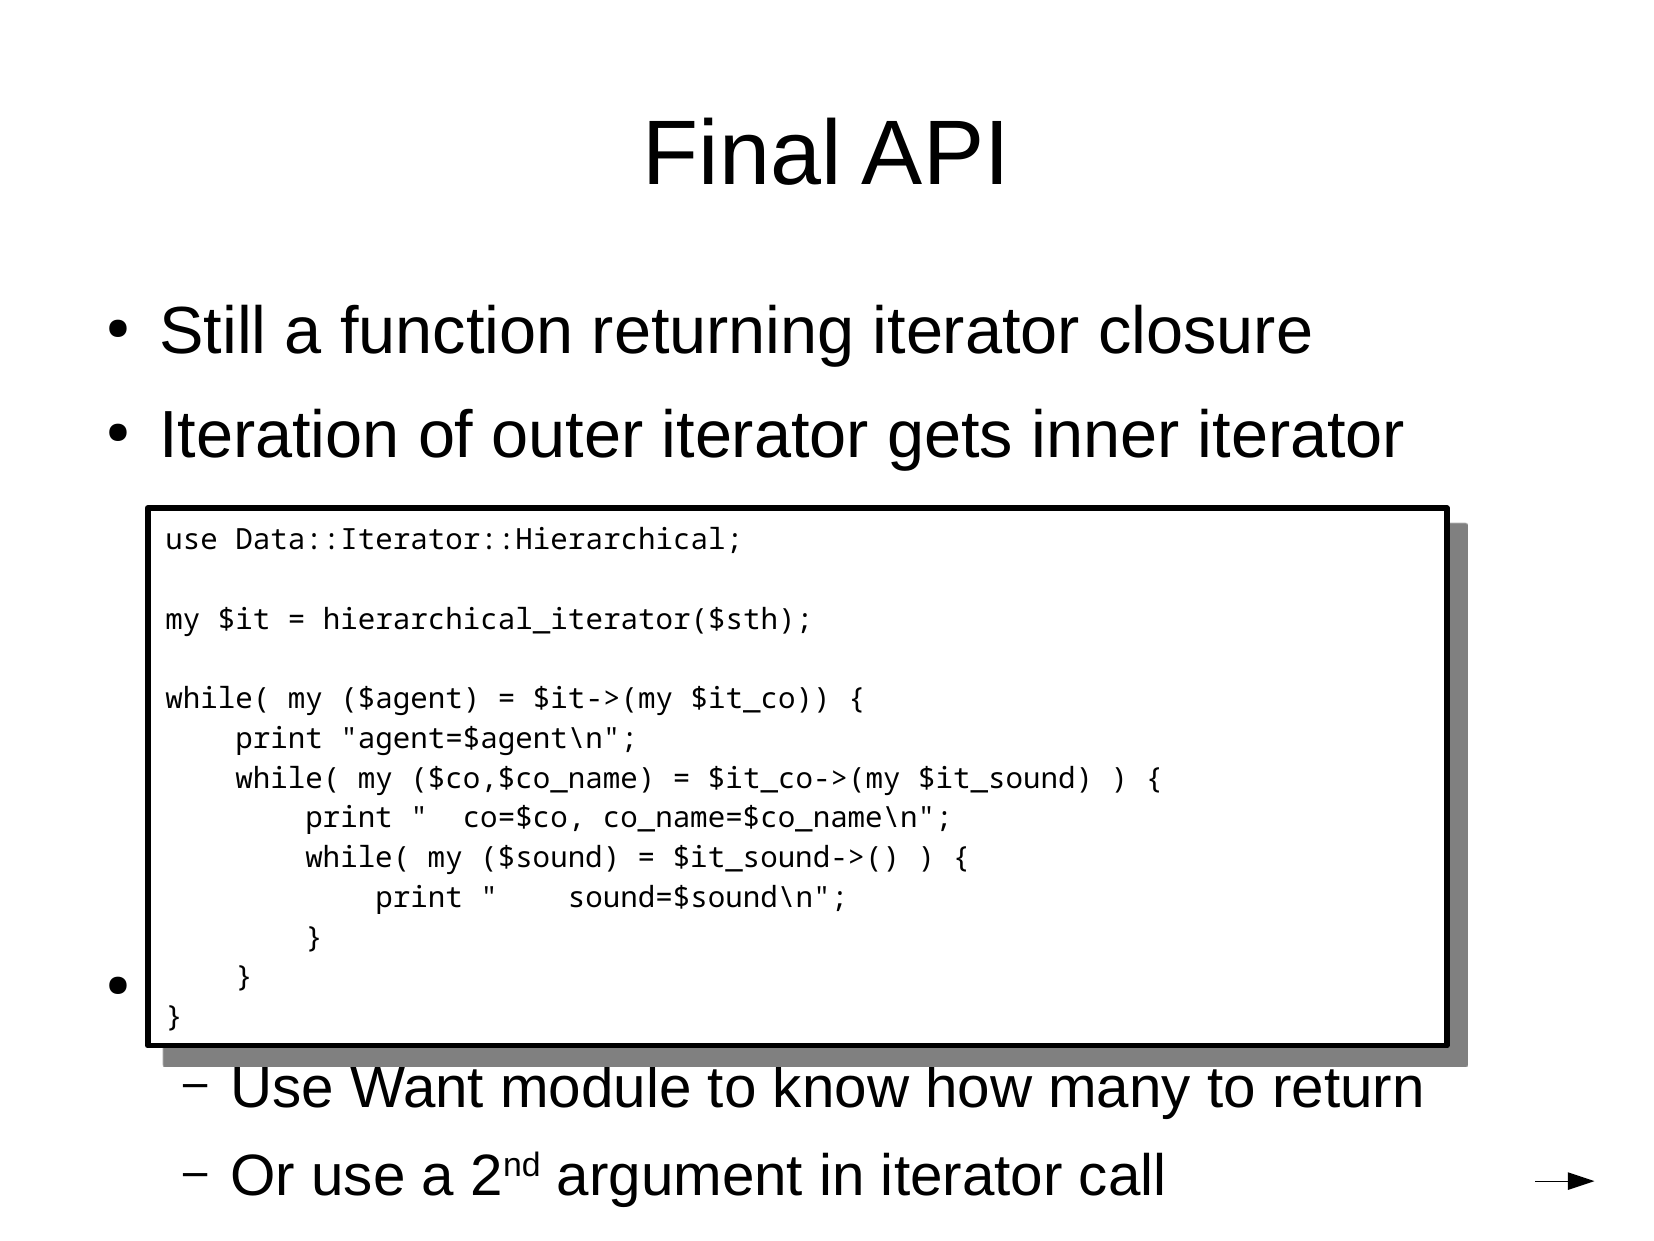

# Final API
Still a function returning iterator closure
Iteration of outer iterator gets inner iterator
Too good to be true?
Use Want module to know how many to return
Or use a 2nd argument in iterator call
use Data::Iterator::Hierarchical;
my $it = hierarchical_iterator($sth);
while( my ($agent) = $it->(my $it_co)) {
 print "agent=$agent\n";
 while( my ($co,$co_name) = $it_co->(my $it_sound) ) {
 print " co=$co, co_name=$co_name\n";
 while( my ($sound) = $it_sound->() ) {
 print " sound=$sound\n";
 }
 }
}